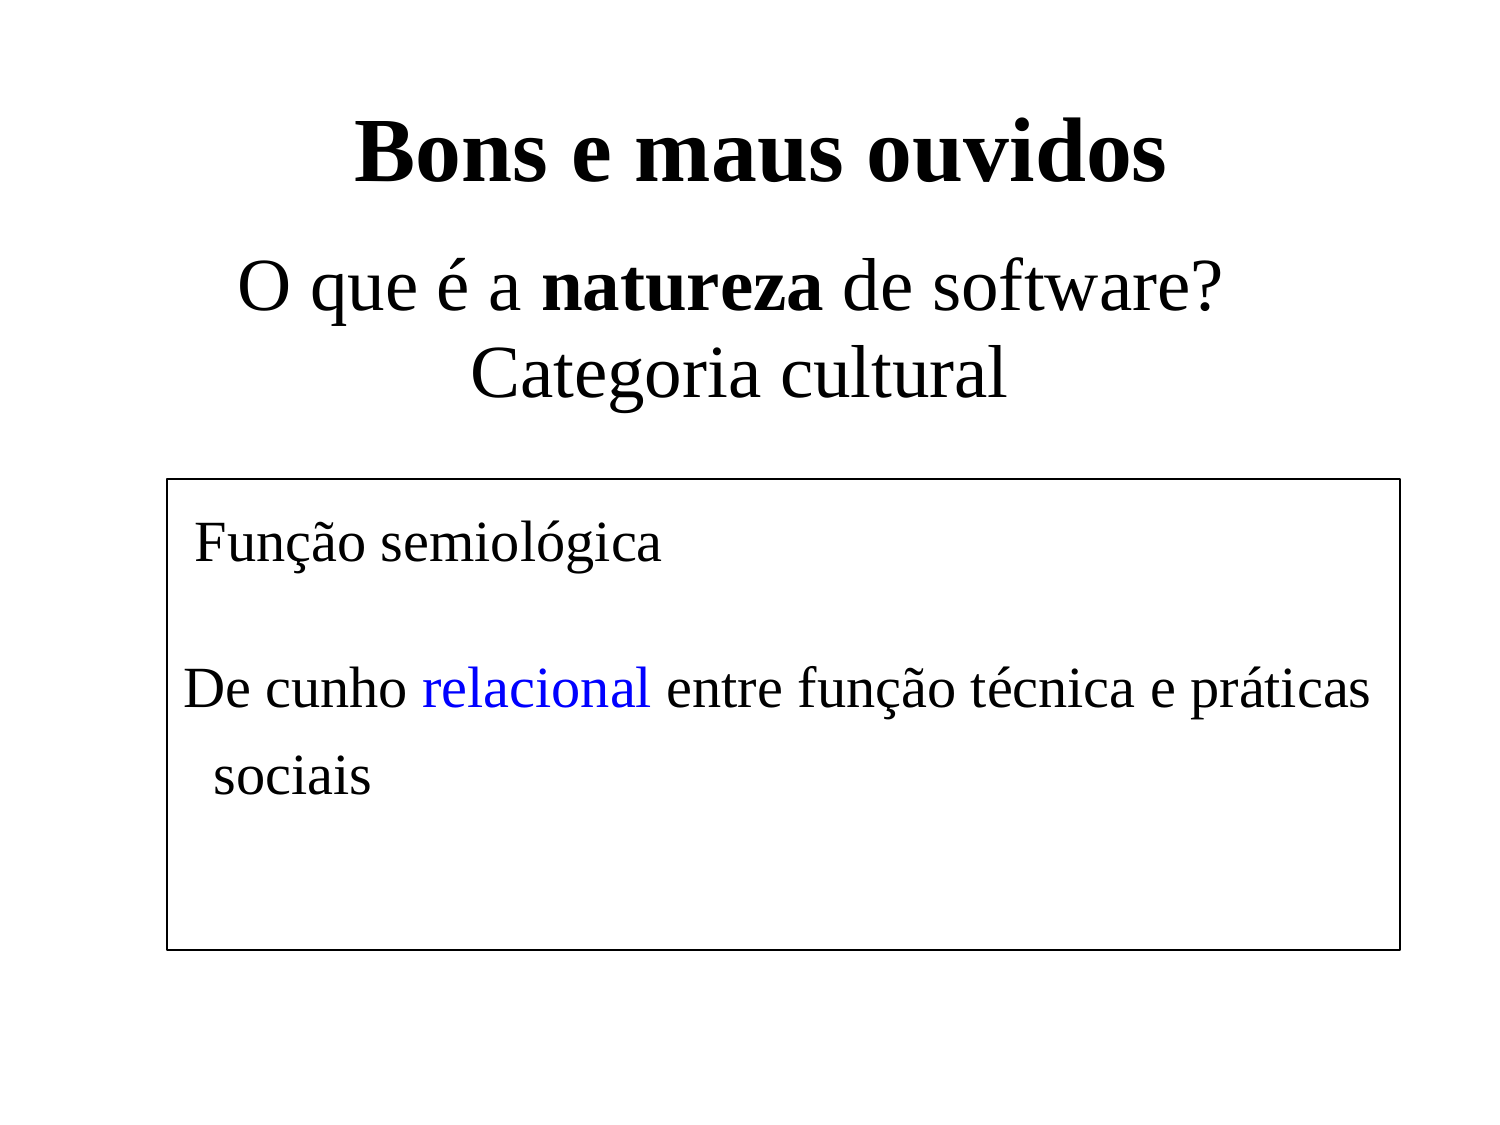

# Bons e maus ouvidos
O que é a natureza de software?
Categoria cultural
 Função semiológica
De cunho relacional entre função técnica e práticas sociais
 Derivada da semântica do código fonte